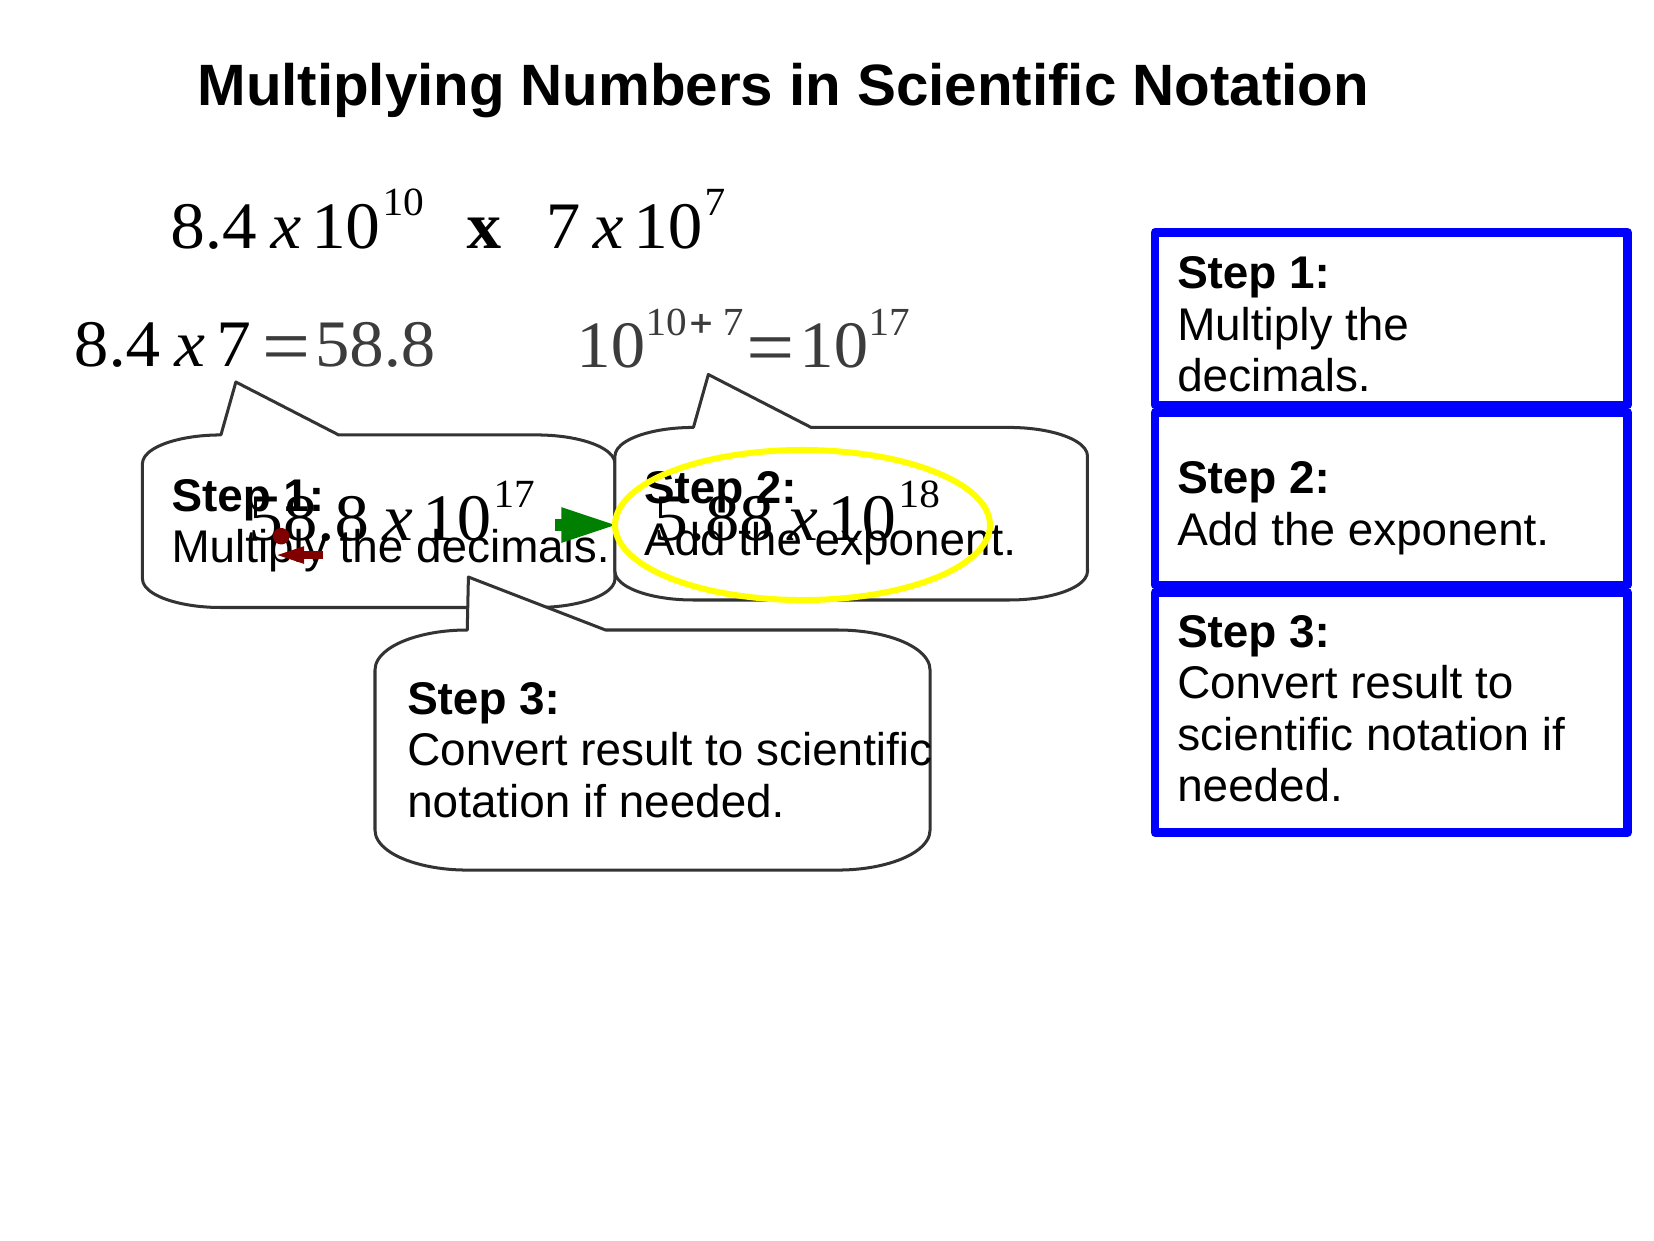

Multiplying Numbers in Scientific Notation
Step 1:
Multiply the decimals.
Step 2:
Add the exponent.
Step 3:
Convert result to scientific notation if needed.
Step 2:
Add the exponent.
Step 1:
Multiply the decimals.
Step 3:
Convert result to scientific
notation if needed.